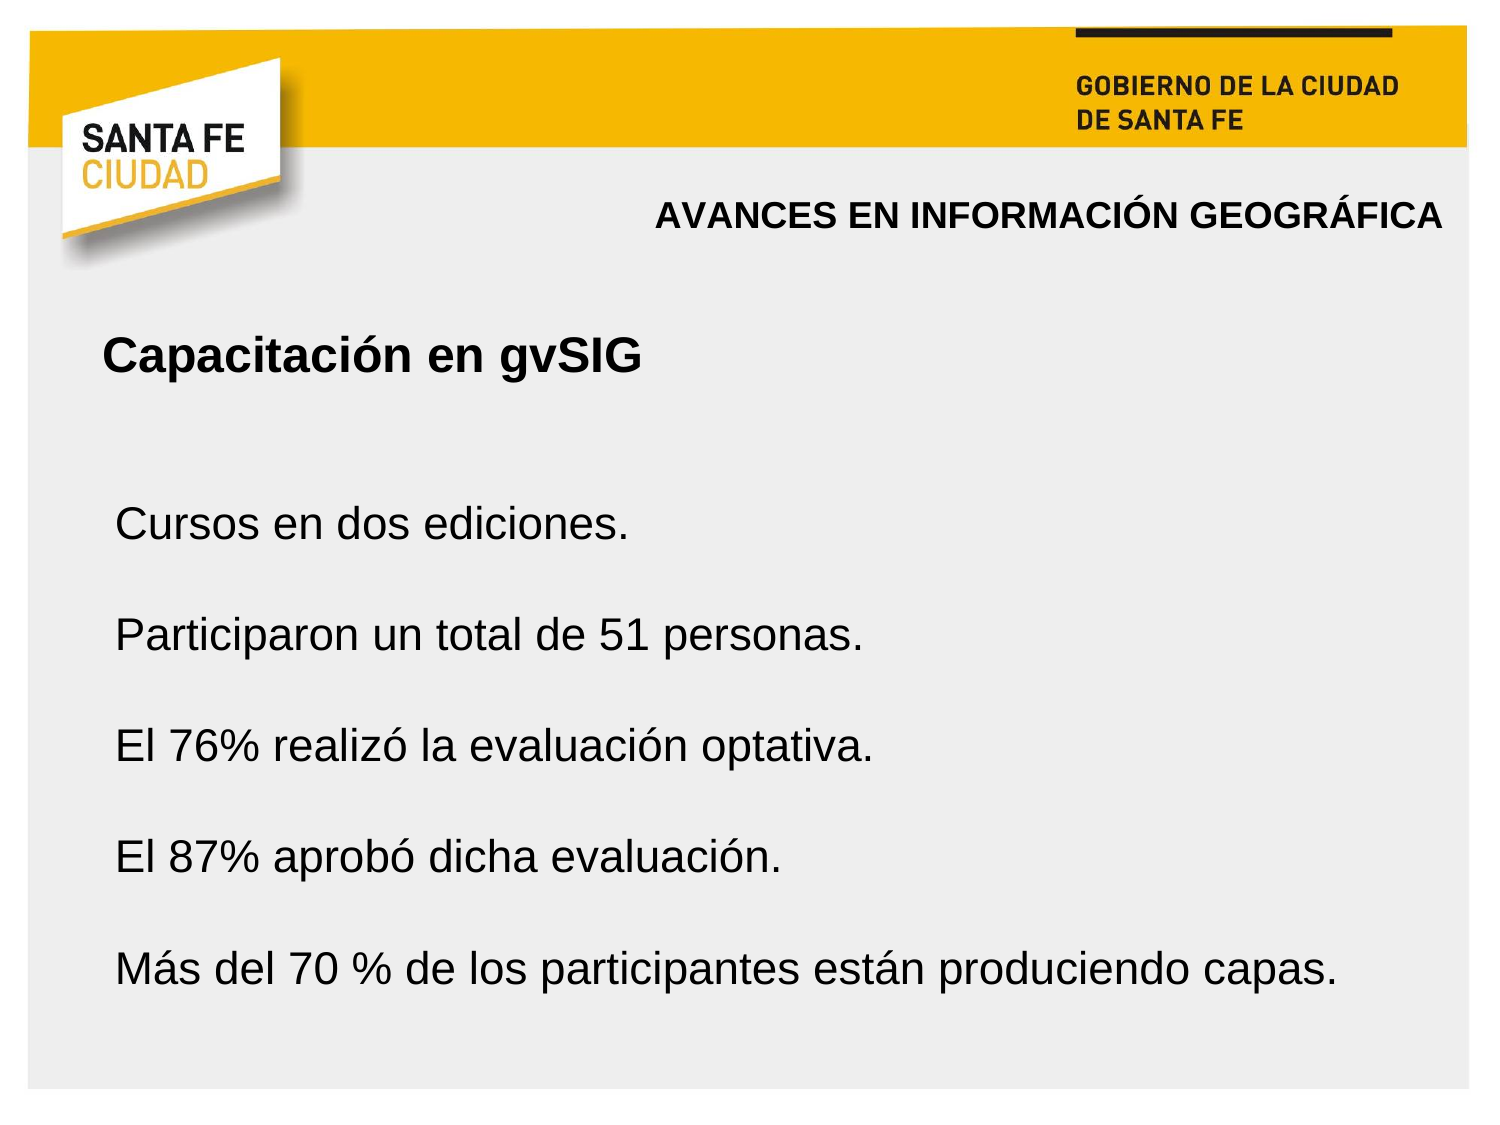

AVANCES EN INFORMACIÓN GEOGRÁFICA
Capacitación en gvSIG
 Cursos en dos ediciones.
 Participaron un total de 51 personas.
 El 76% realizó la evaluación optativa.
 El 87% aprobó dicha evaluación.
 Más del 70 % de los participantes están produciendo capas.